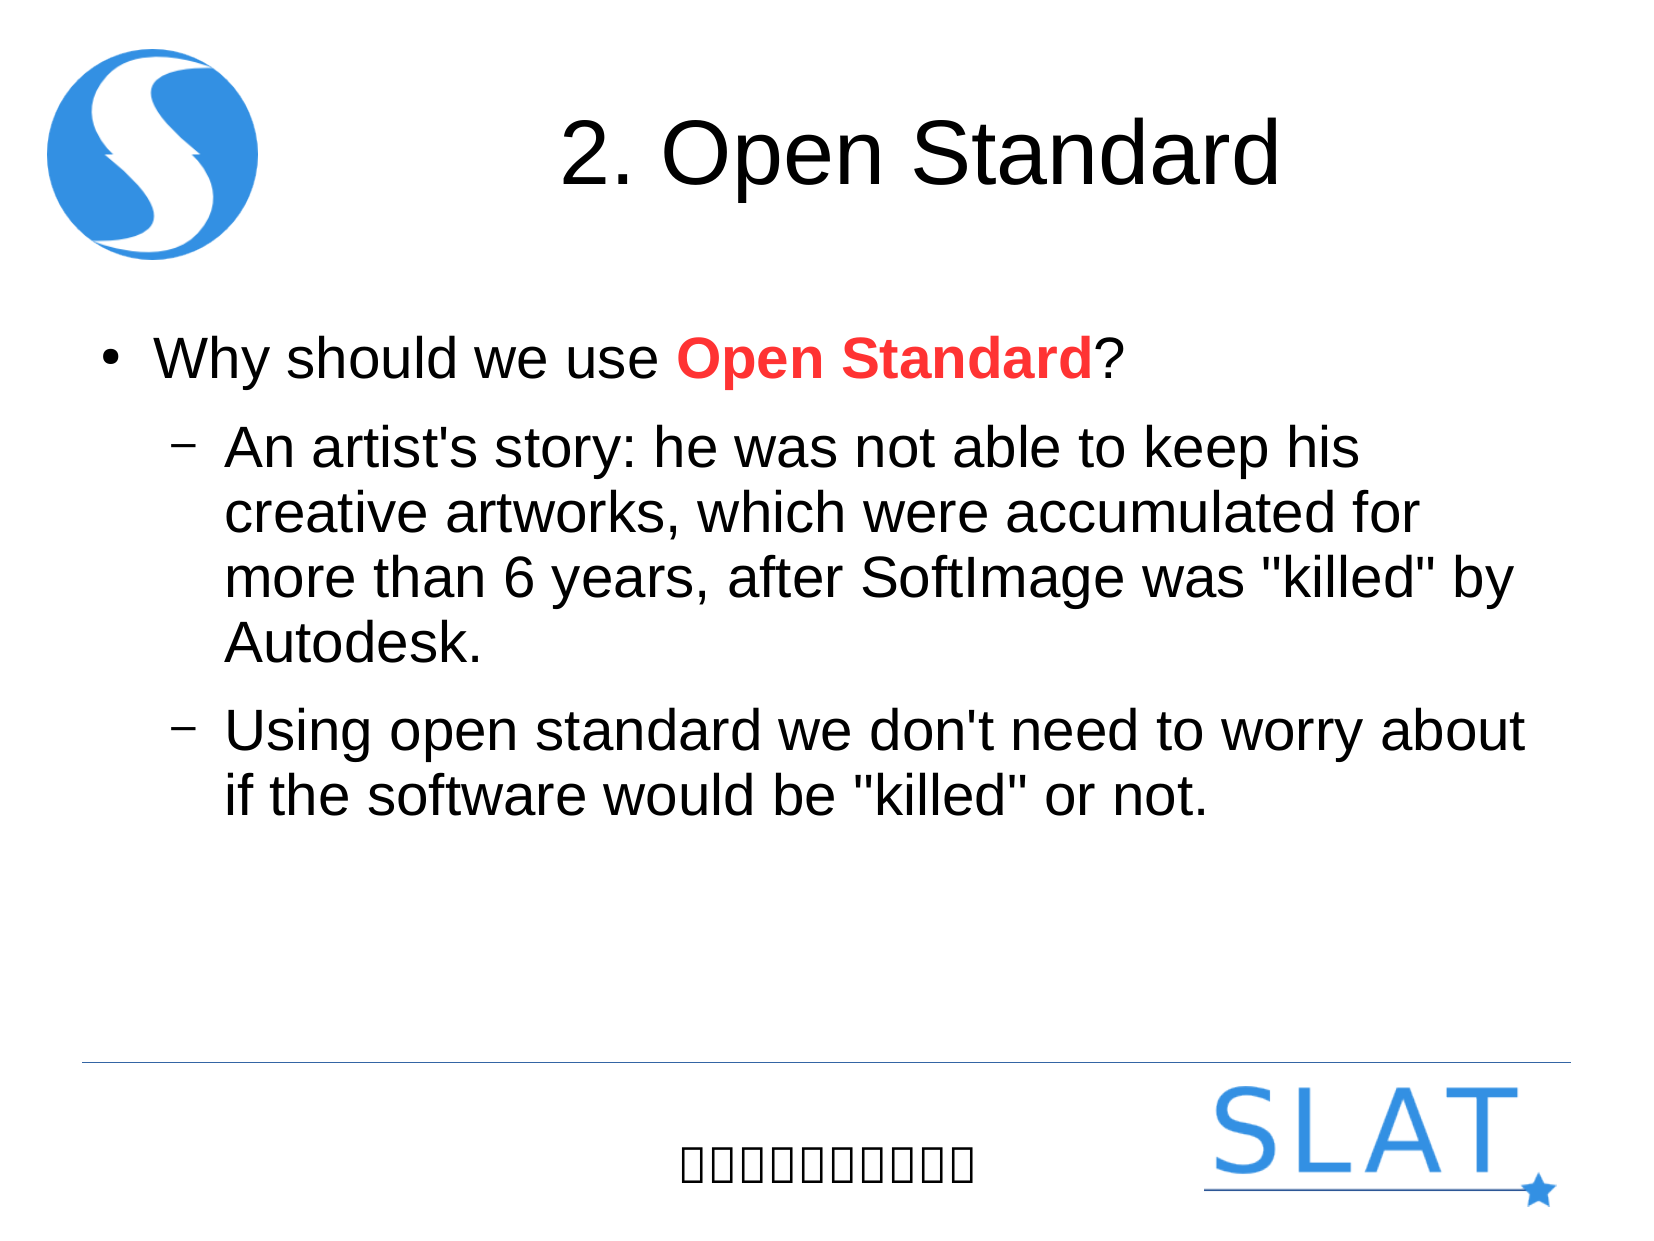

# 2. Open Standard
Why should we use Open Standard?
An artist's story: he was not able to keep his creative artworks, which were accumulated for more than 6 years, after SoftImage was "killed" by Autodesk.
Using open standard we don't need to worry about if the software would be "killed" or not.
LibreOffice Brno 2016 Conference Presentation